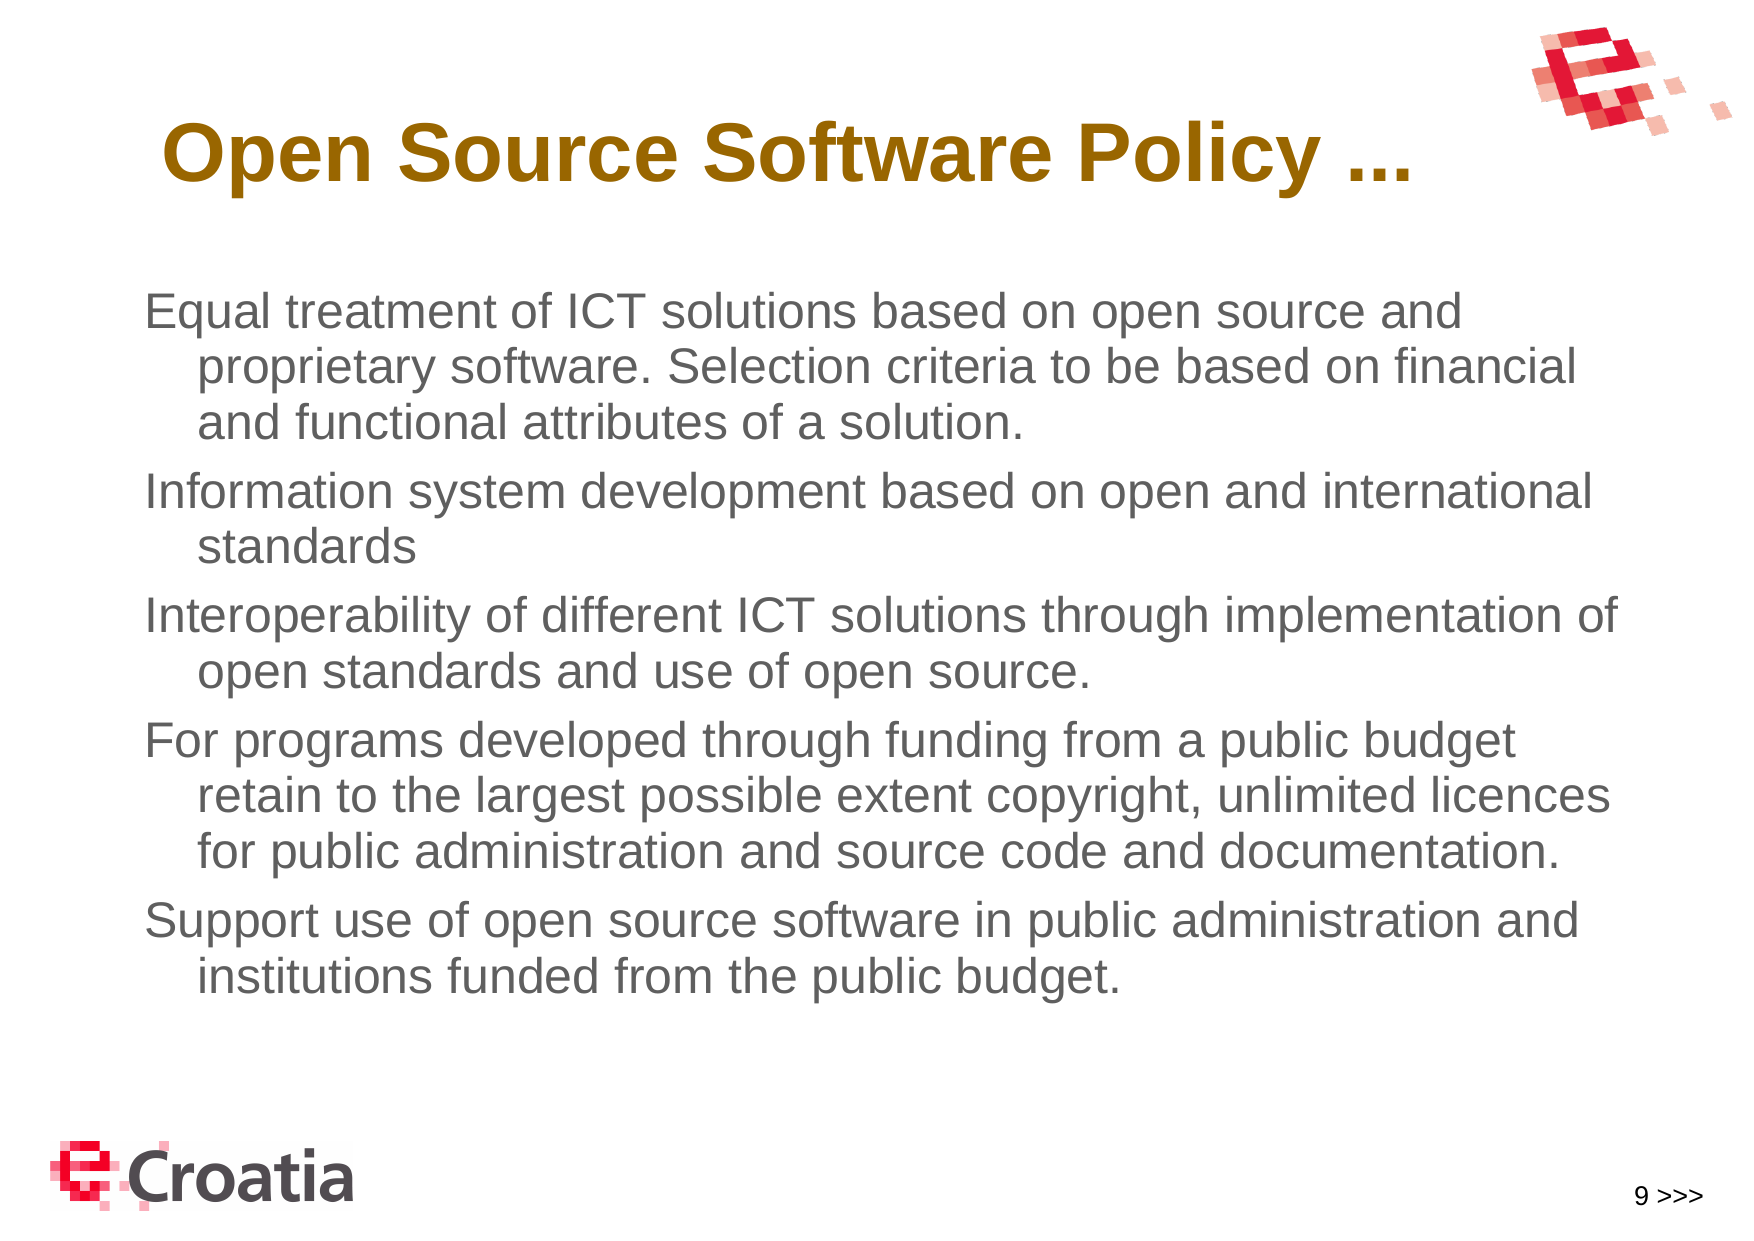

# Open Source Software Policy ...
Equal treatment of ICT solutions based on open source and proprietary software. Selection criteria to be based on financial and functional attributes of a solution.
Information system development based on open and international standards
Interoperability of different ICT solutions through implementation of open standards and use of open source.
For programs developed through funding from a public budget retain to the largest possible extent copyright, unlimited licences for public administration and source code and documentation.
Support use of open source software in public administration and institutions funded from the public budget.